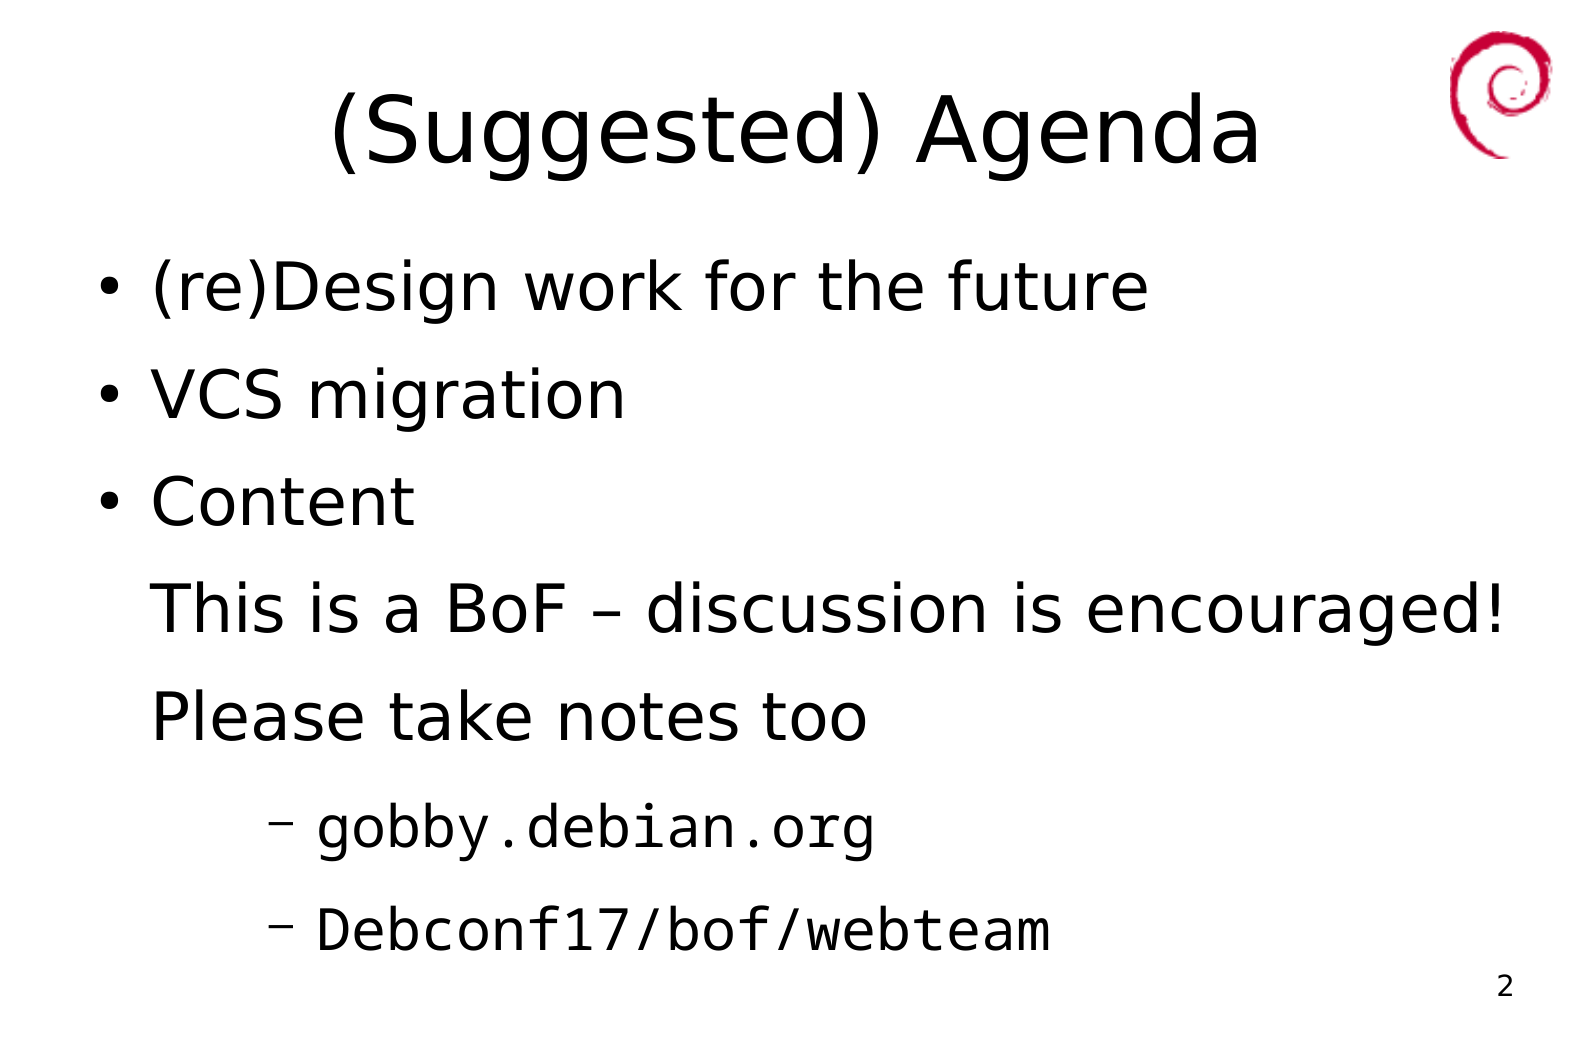

# (Suggested) Agenda
(re)Design work for the future
VCS migration
Content
This is a BoF – discussion is encouraged!
Please take notes too
gobby.debian.org
Debconf17/bof/webteam
2